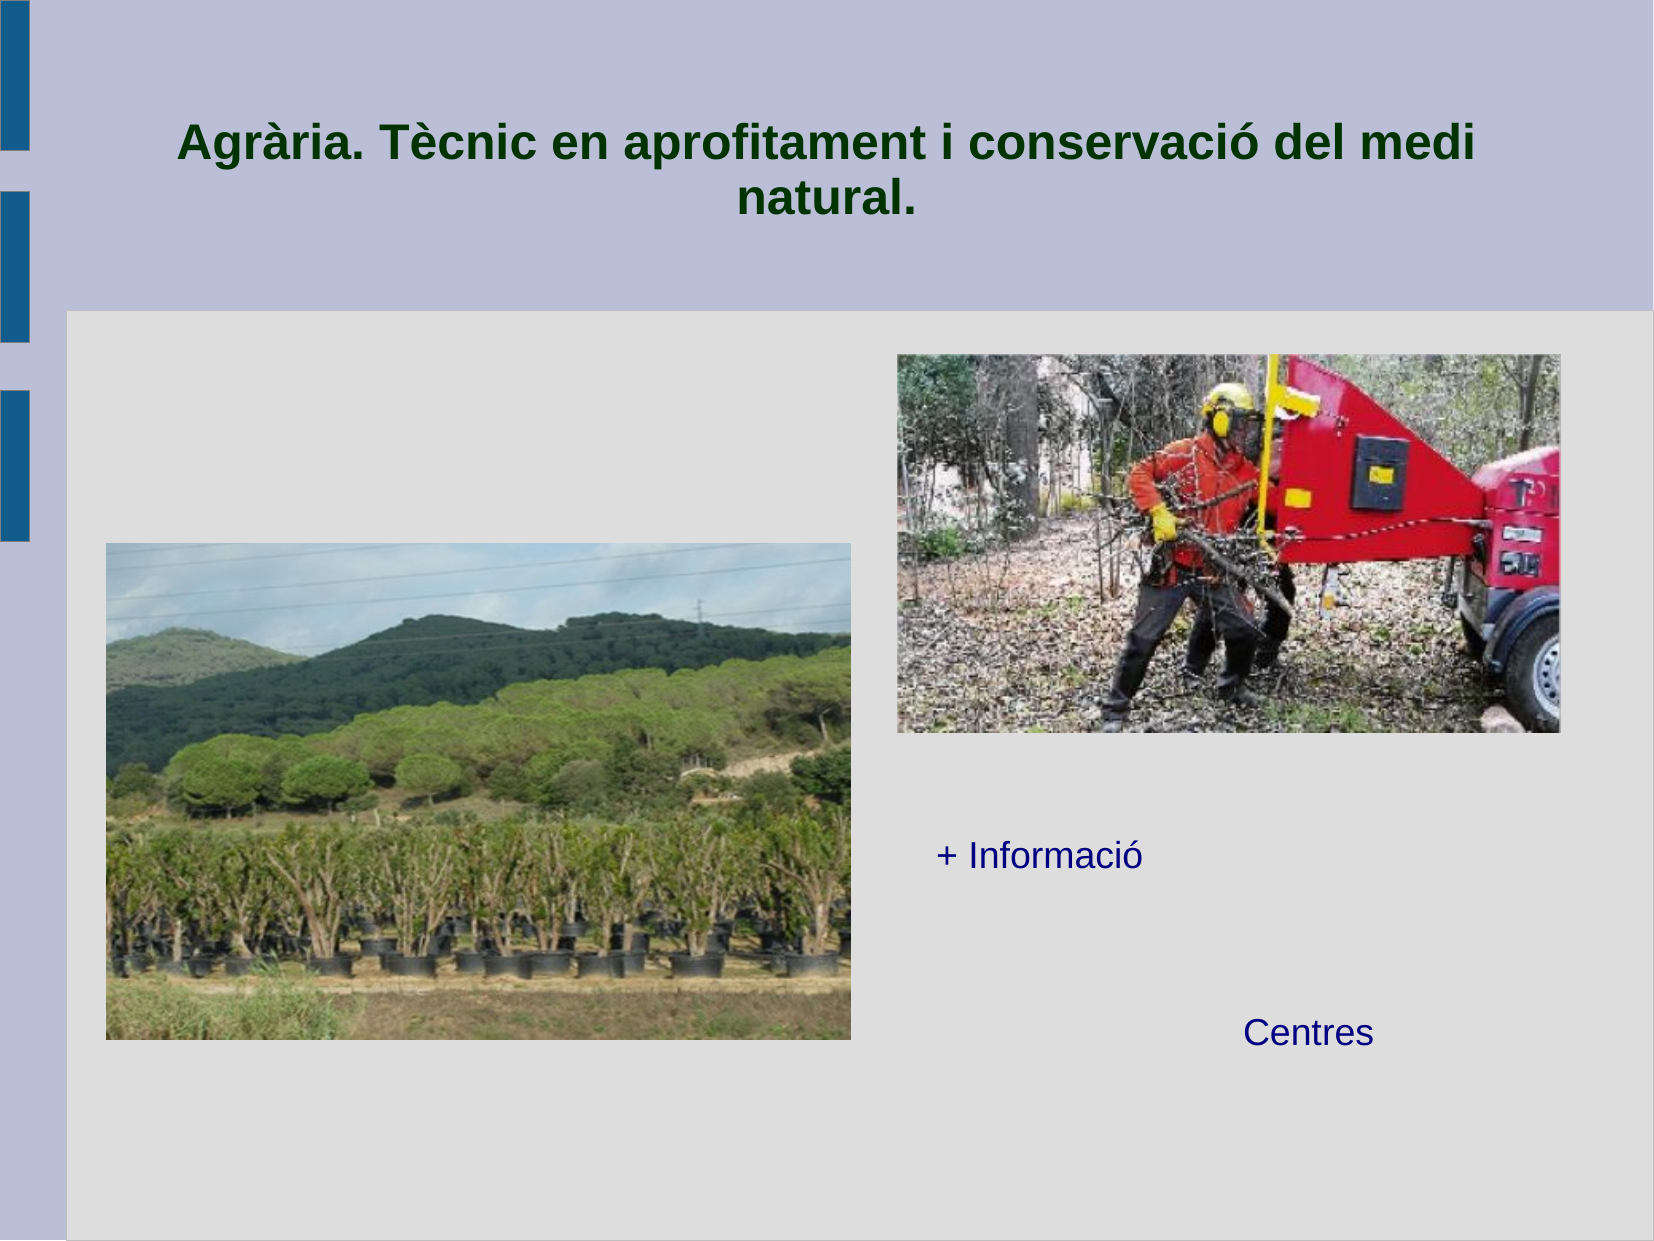

# Agrària. Tècnic en aprofitament i conservació del medi natural.
+ Informació
Centres